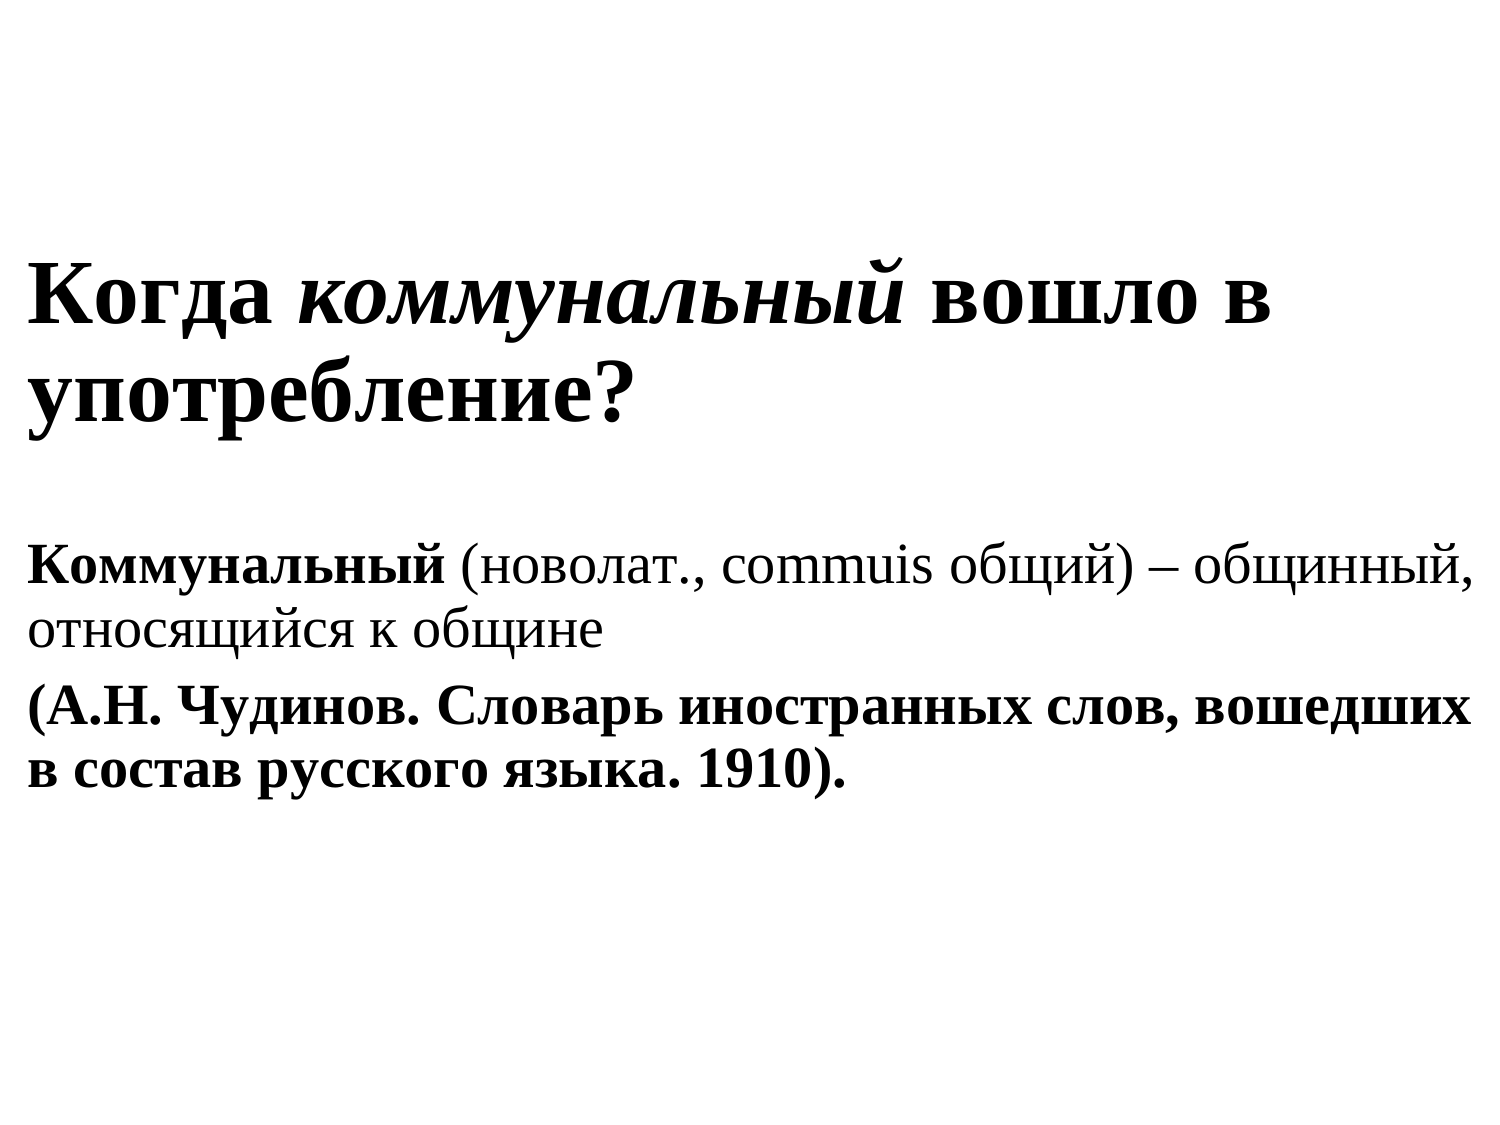

#
Когда коммунальный вошло в употребление?
Коммунальный (новолат., commuis общий) – общинный, относящийся к общине
(А.Н. Чудинов. Словарь иностранных слов, вошедших в состав русского языка. 1910).